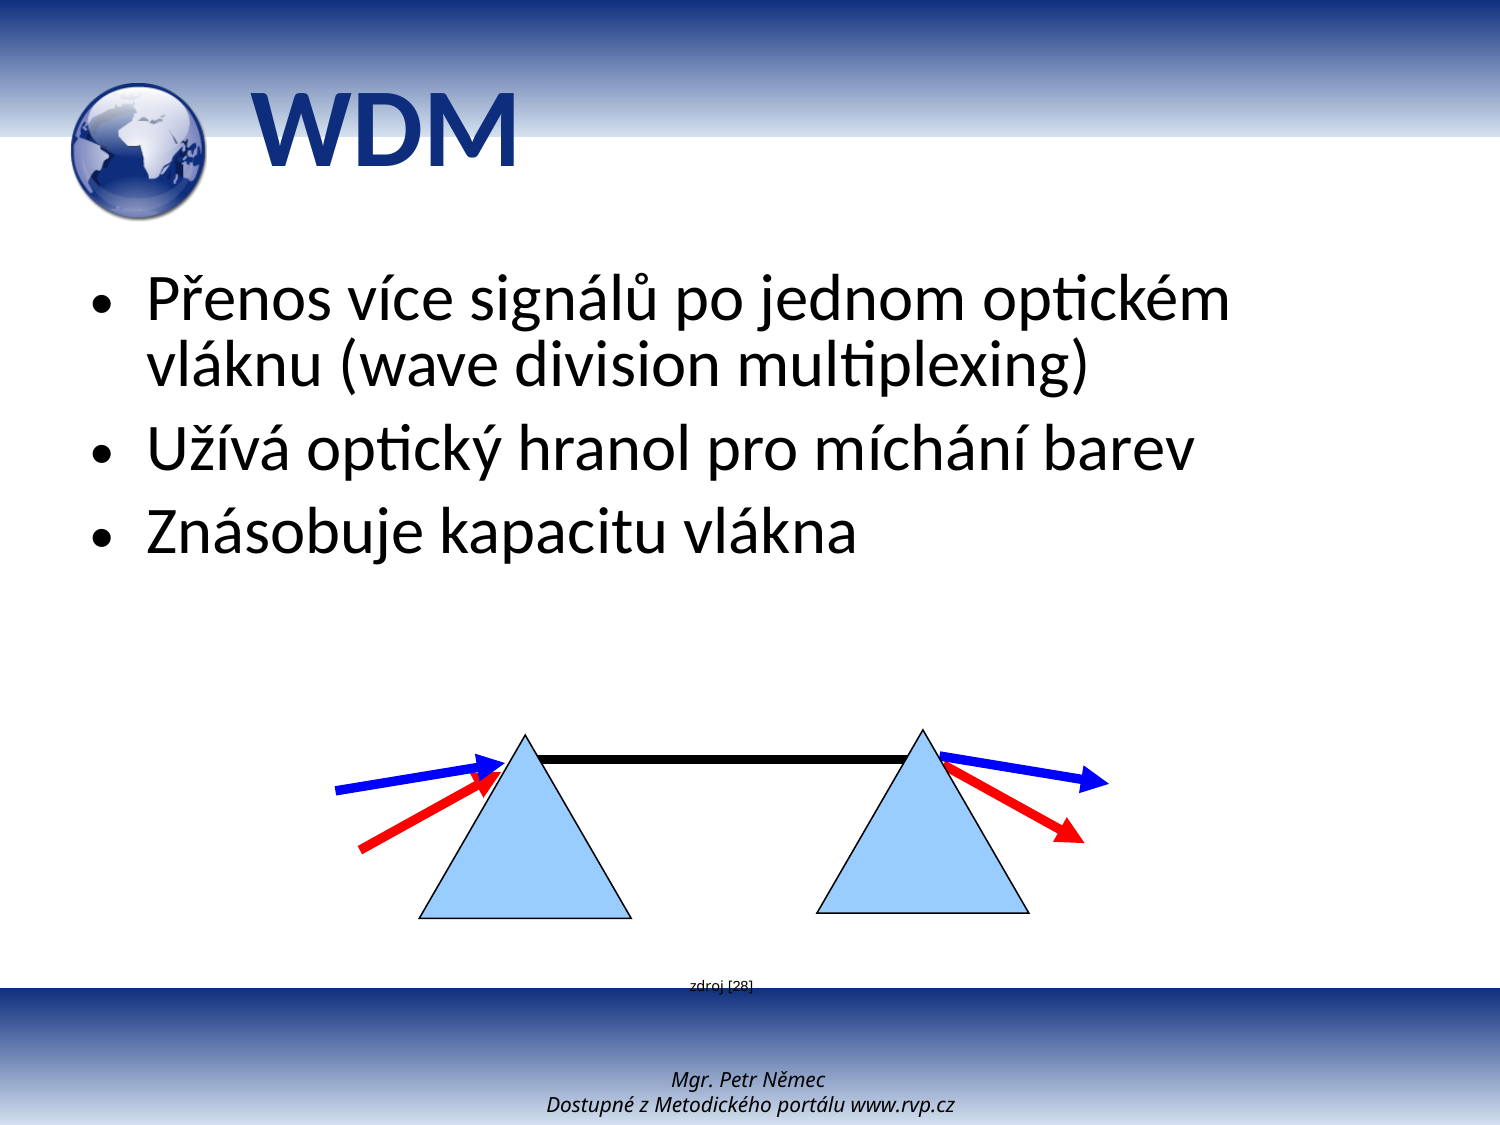

WDM
# Přenos více signálů po jednom optickém vláknu (wave division multiplexing)
Užívá optický hranol pro míchání barev
Znásobuje kapacitu vlákna
zdroj [28]